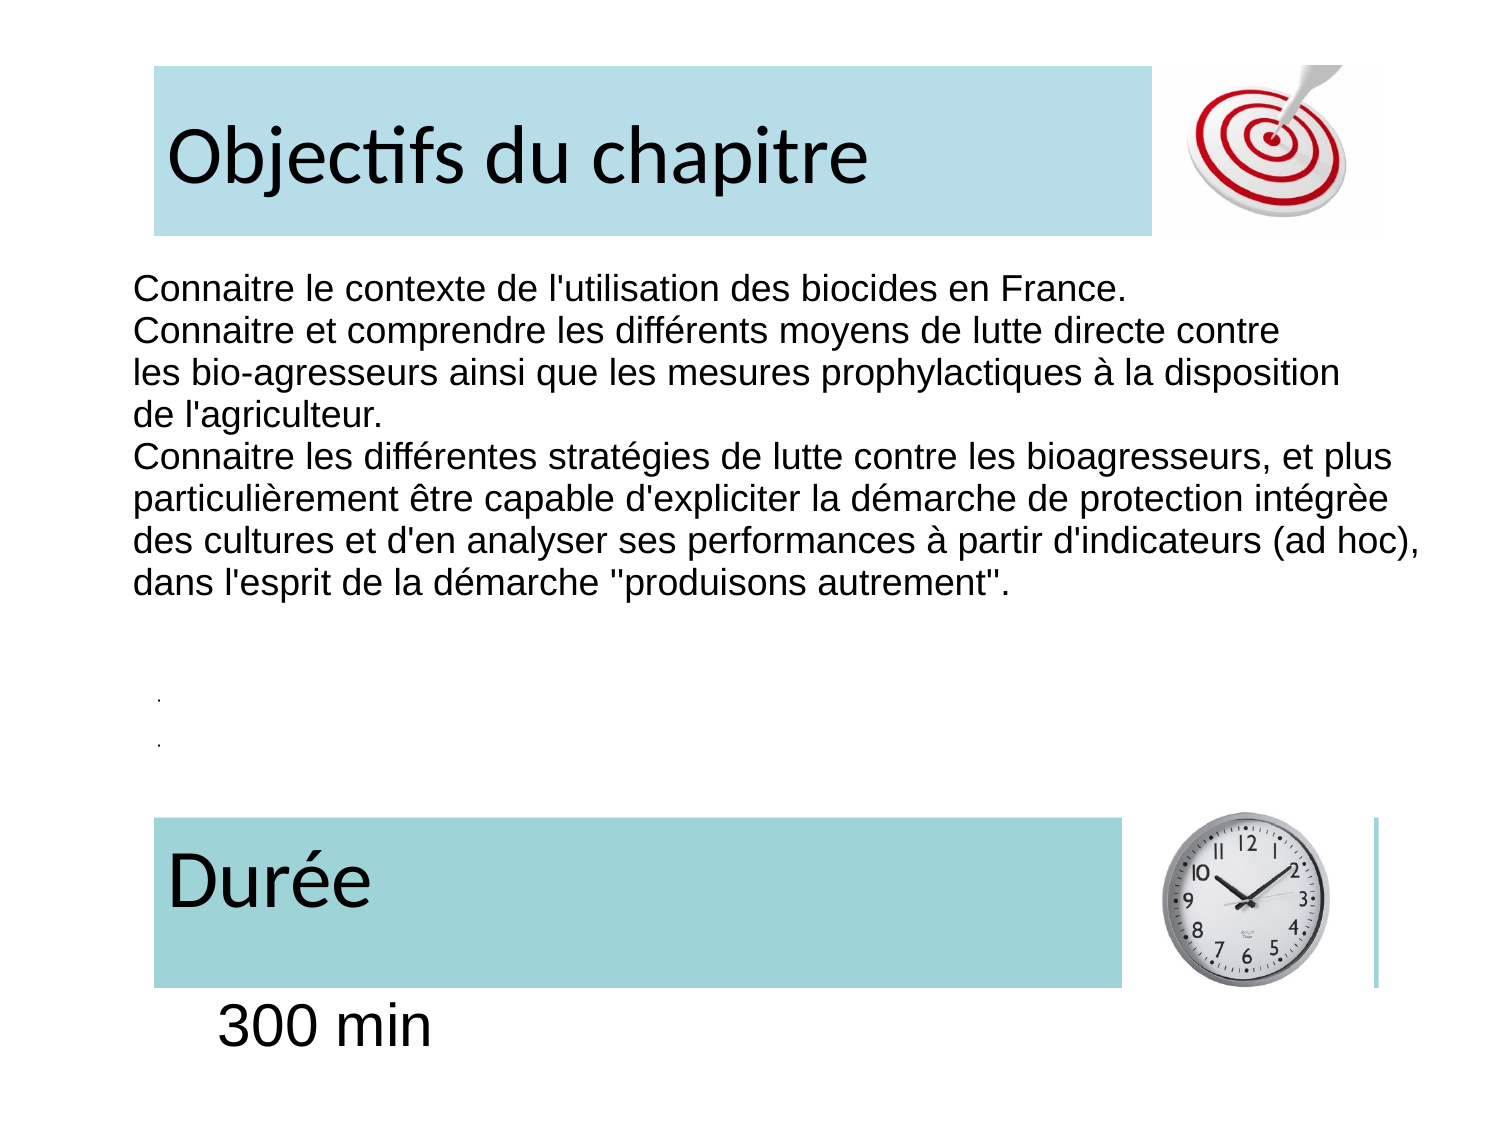

Objectifs du chapitre
Connaitre le contexte de l'utilisation des biocides en France.
Connaitre et comprendre les différents moyens de lutte directe contre
les bio-agresseurs ainsi que les mesures prophylactiques à la disposition
de l'agriculteur.
Connaitre les différentes stratégies de lutte contre les bioagresseurs, et plus particulièrement être capable d'expliciter la démarche de protection intégrèe des cultures et d'en analyser ses performances à partir d'indicateurs (ad hoc),
dans l'esprit de la démarche ''produisons autrement''.
Durée
 300 min